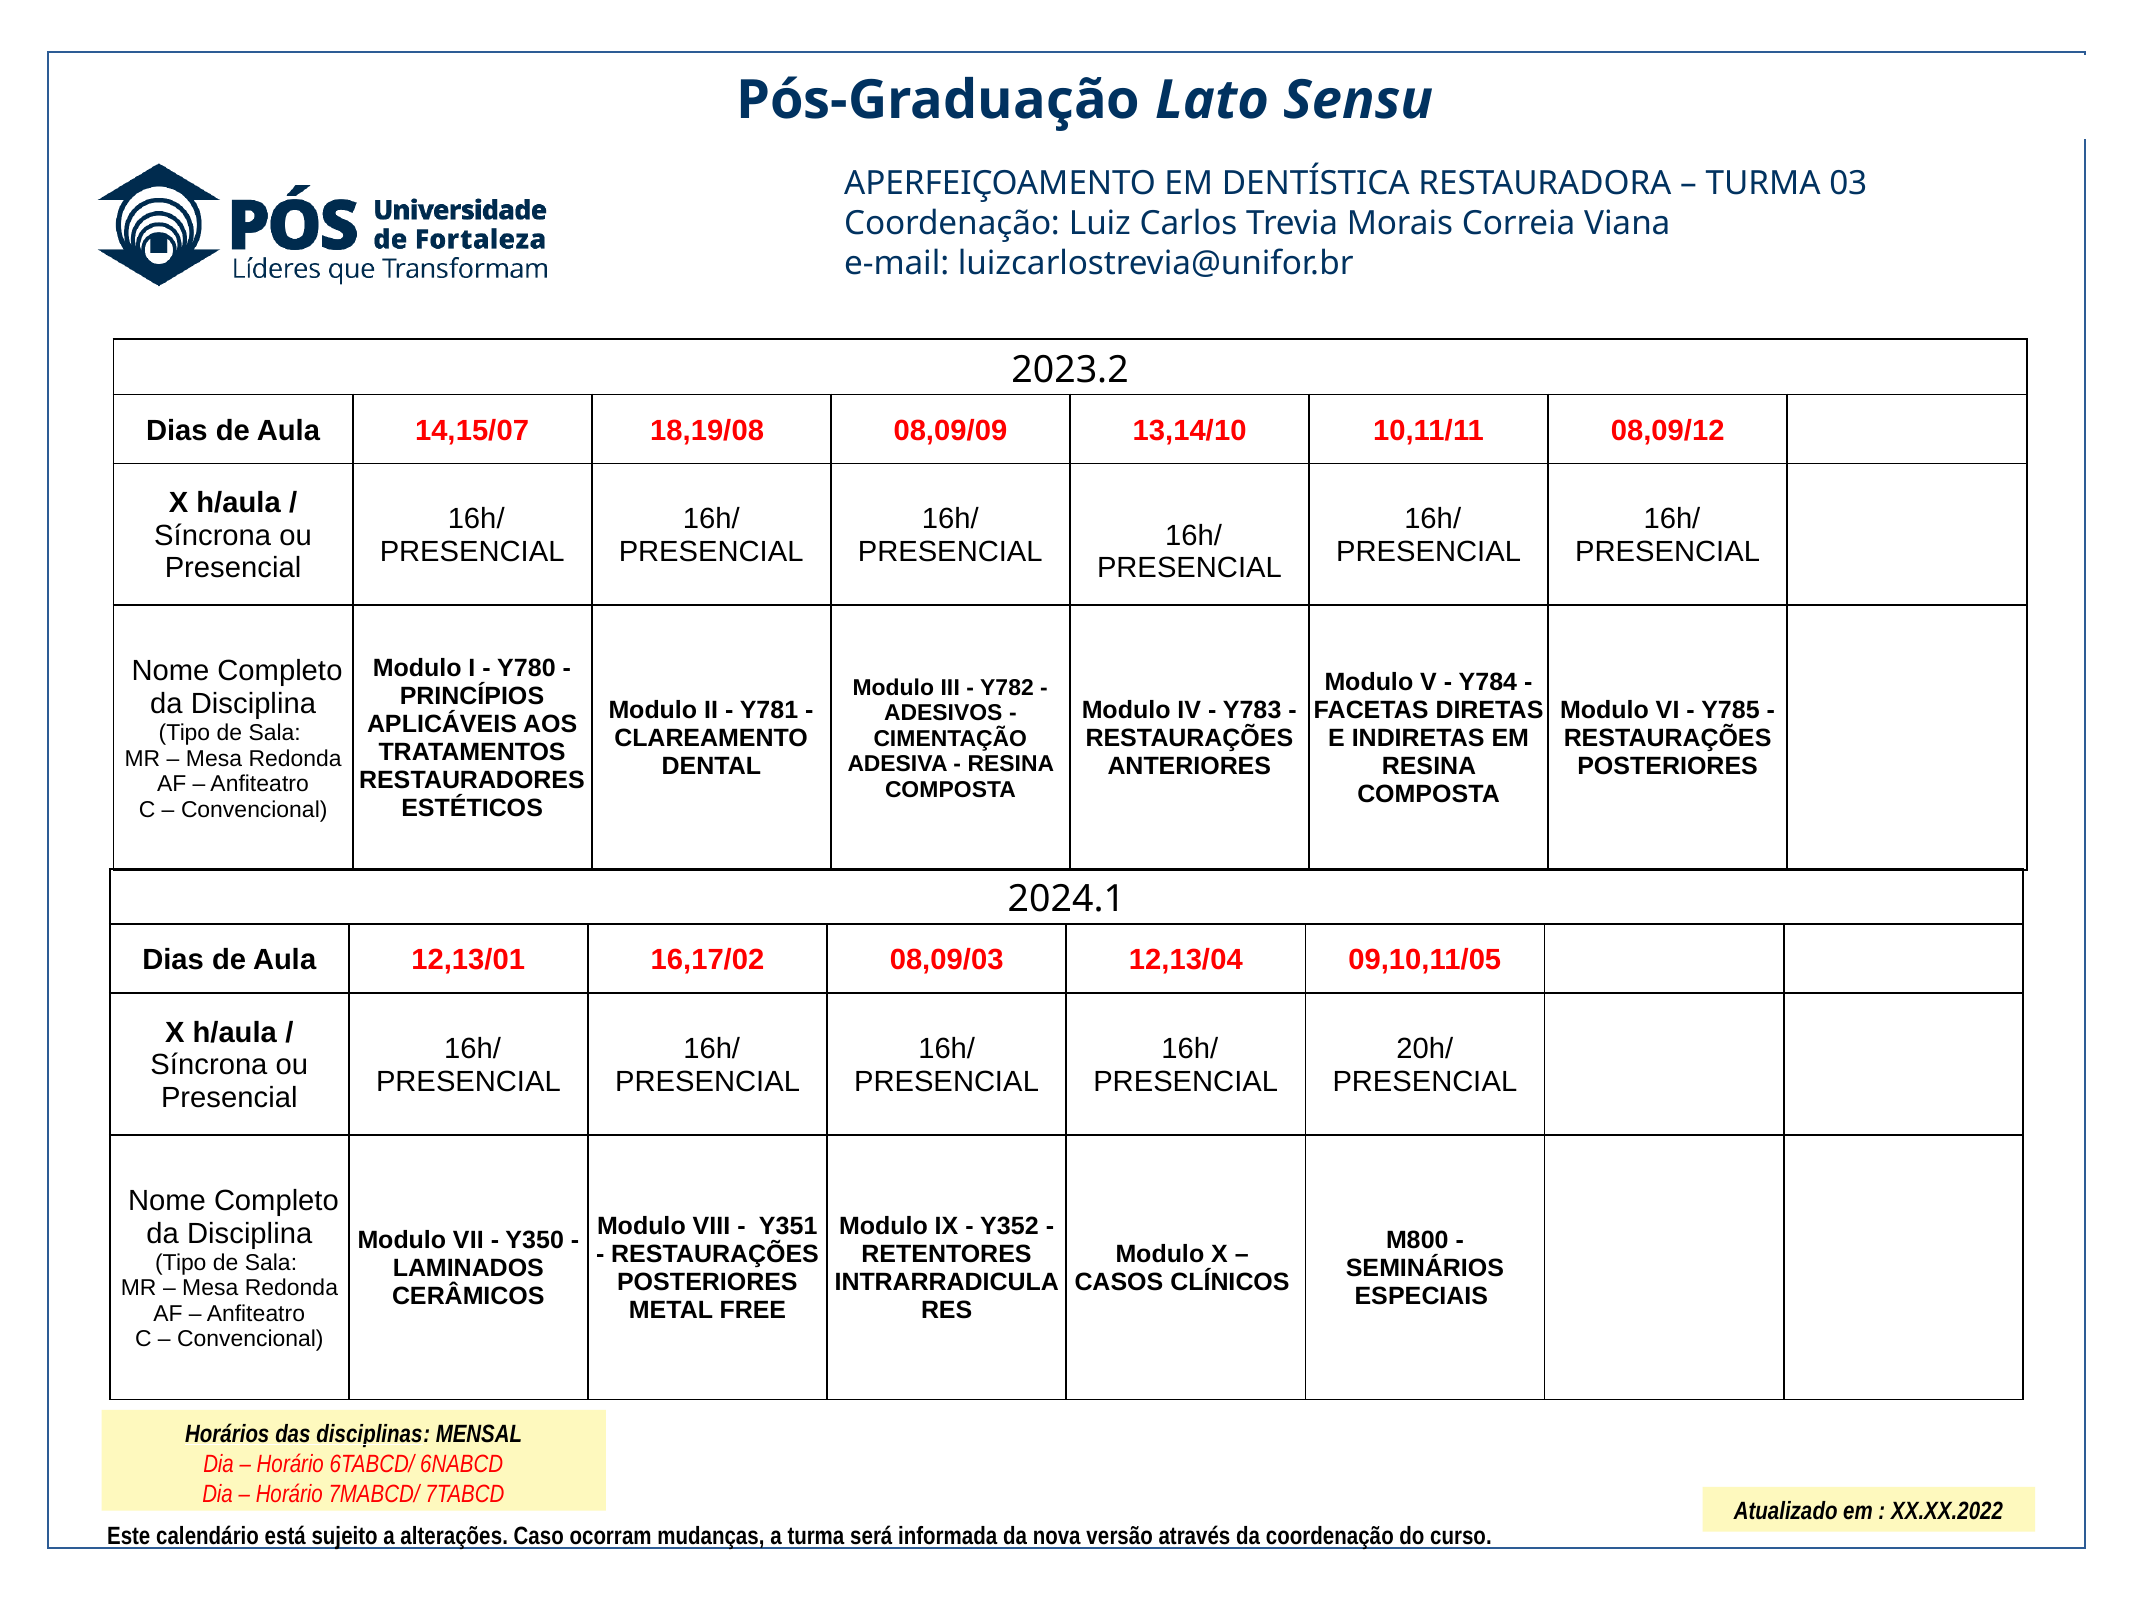

| Pós-Graduação Lato Sensu |
| --- |
APERFEIÇOAMENTO EM DENTÍSTICA RESTAURADORA – TURMA 03
Coordenação: Luiz Carlos Trevia Morais Correia Viana
e-mail: luizcarlostrevia@unifor.br
| 2023.2 | | | | | | | |
| --- | --- | --- | --- | --- | --- | --- | --- |
| Dias de Aula | 14,15/07 | 18,19/08 | 08,09/09 | 13,14/10 | 10,11/11 | 08,09/12 | |
| X h/aula / Síncrona ou Presencial | 16h/ PRESENCIAL | 16h/ PRESENCIAL | 16h/ PRESENCIAL | 16h/ PRESENCIAL | 16h/ PRESENCIAL | 16h/ PRESENCIAL | |
| Nome Completo da Disciplina (Tipo de Sala: MR – Mesa Redonda AF – Anfiteatro C – Convencional) | Modulo I - Y780 - PRINCÍPIOS APLICÁVEIS AOS TRATAMENTOS RESTAURADORES ESTÉTICOS | Modulo II - Y781 - CLAREAMENTO DENTAL | Modulo III - Y782 - ADESIVOS - CIMENTAÇÃO ADESIVA - RESINA COMPOSTA | Modulo IV - Y783 - RESTAURAÇÕES ANTERIORES | Modulo V - Y784 - FACETAS DIRETAS E INDIRETAS EM RESINA COMPOSTA | Modulo VI - Y785 - RESTAURAÇÕES POSTERIORES | |
| 2024.1 | | | | | | | |
| --- | --- | --- | --- | --- | --- | --- | --- |
| Dias de Aula | 12,13/01 | 16,17/02 | 08,09/03 | 12,13/04 | 09,10,11/05 | | |
| X h/aula / Síncrona ou Presencial | 16h/ PRESENCIAL | 16h/ PRESENCIAL | 16h/ PRESENCIAL | 16h/ PRESENCIAL | 20h/ PRESENCIAL | | |
| Nome Completo da Disciplina (Tipo de Sala: MR – Mesa Redonda AF – Anfiteatro C – Convencional) | Modulo VII - Y350 - LAMINADOS CERÂMICOS | Modulo VIII - Y351 - RESTAURAÇÕES POSTERIORES METAL FREE | Modulo IX - Y352 - RETENTORES INTRARRADICULARES | Modulo X – CASOS CLÍNICOS | M800 - SEMINÁRIOS ESPECIAIS | | |
Horários das disciplinas: MENSAL
Dia – Horário 6TABCD/ 6NABCD
Dia – Horário 7MABCD/ 7TABCD
Atualizado em : XX.XX.2022
Este calendário está sujeito a alterações. Caso ocorram mudanças, a turma será informada da nova versão através da coordenação do curso.